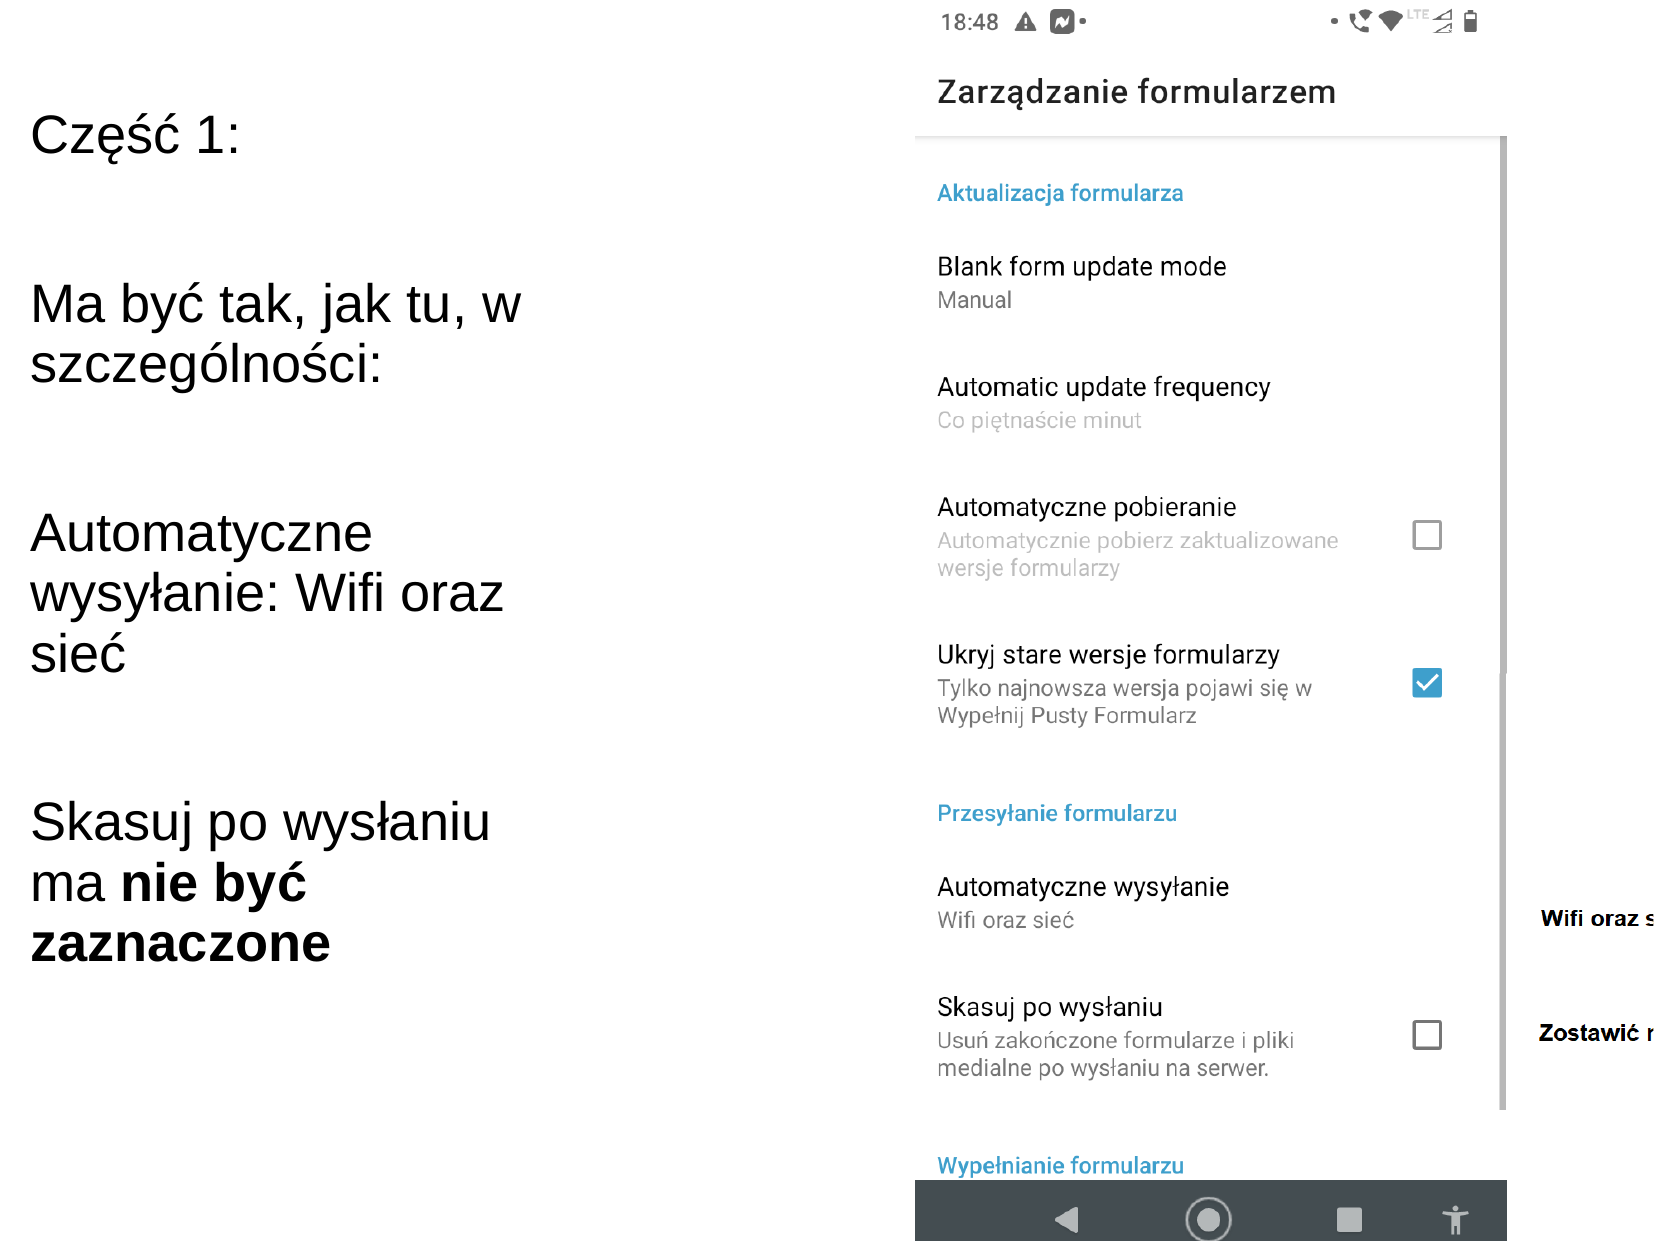

# Część 1:
Ma być tak, jak tu, w szczególności:
Automatyczne wysyłanie: Wifi oraz sieć
Skasuj po wysłaniu ma nie być zaznaczone
31